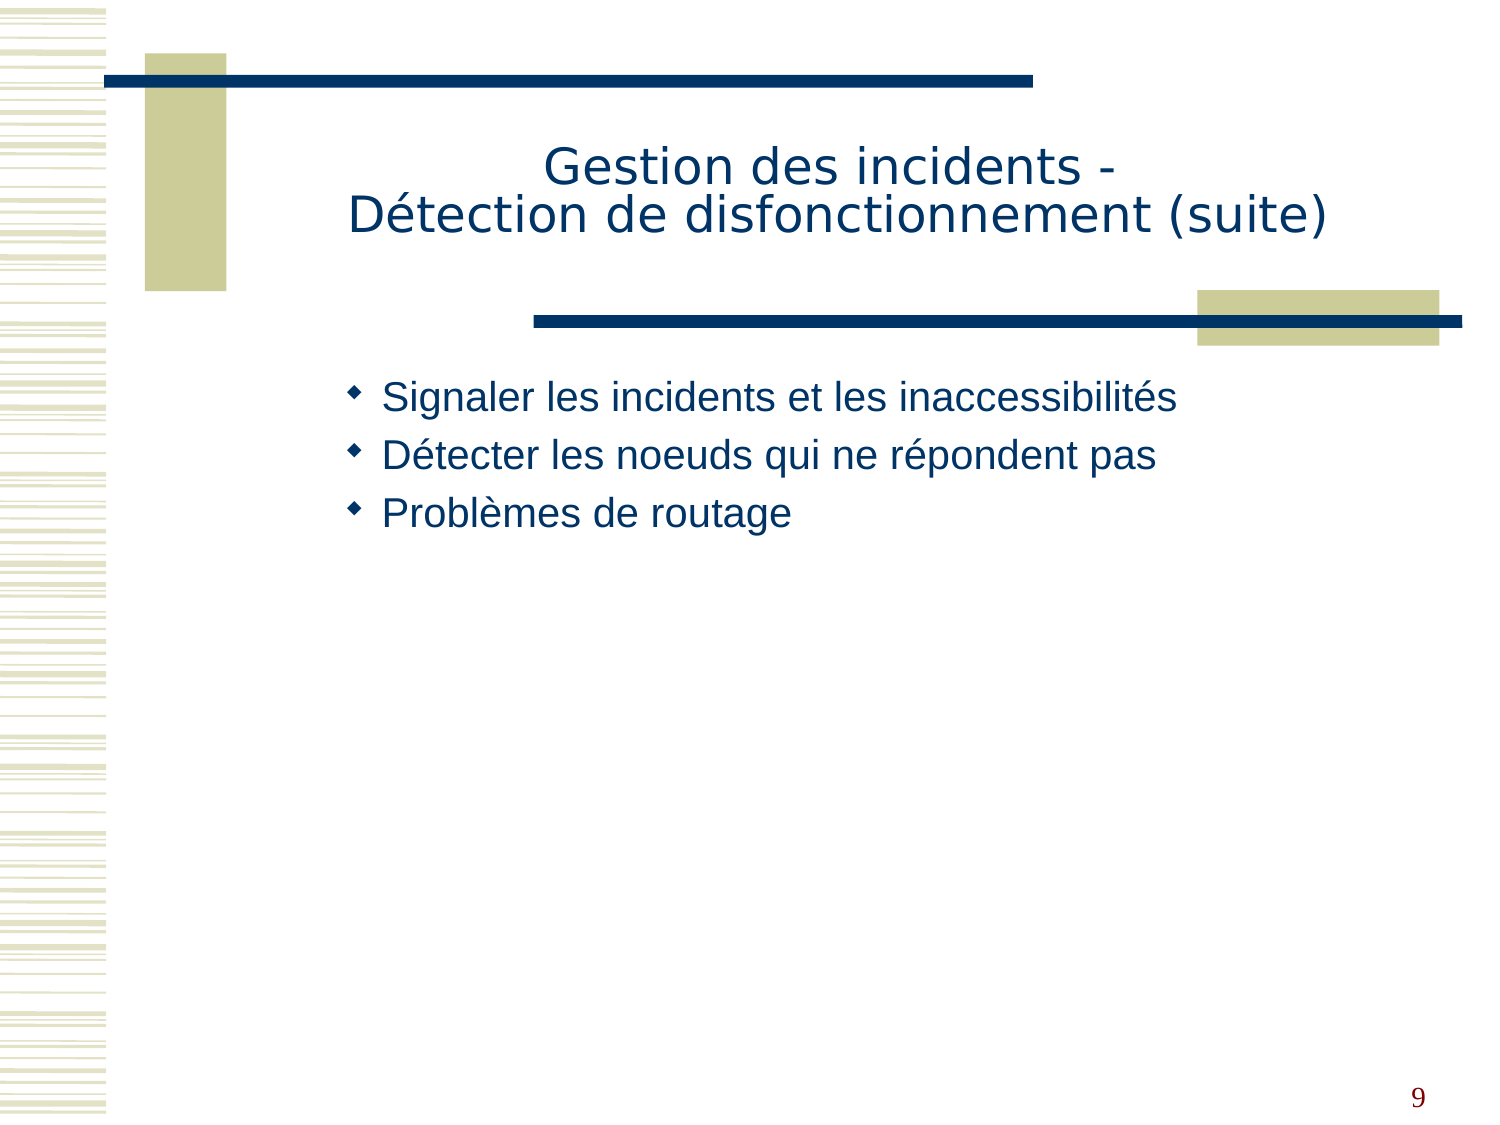

# Gestion des incidents - Détection de disfonctionnement (suite)
Signaler les incidents et les inaccessibilités
Détecter les noeuds qui ne répondent pas
Problèmes de routage